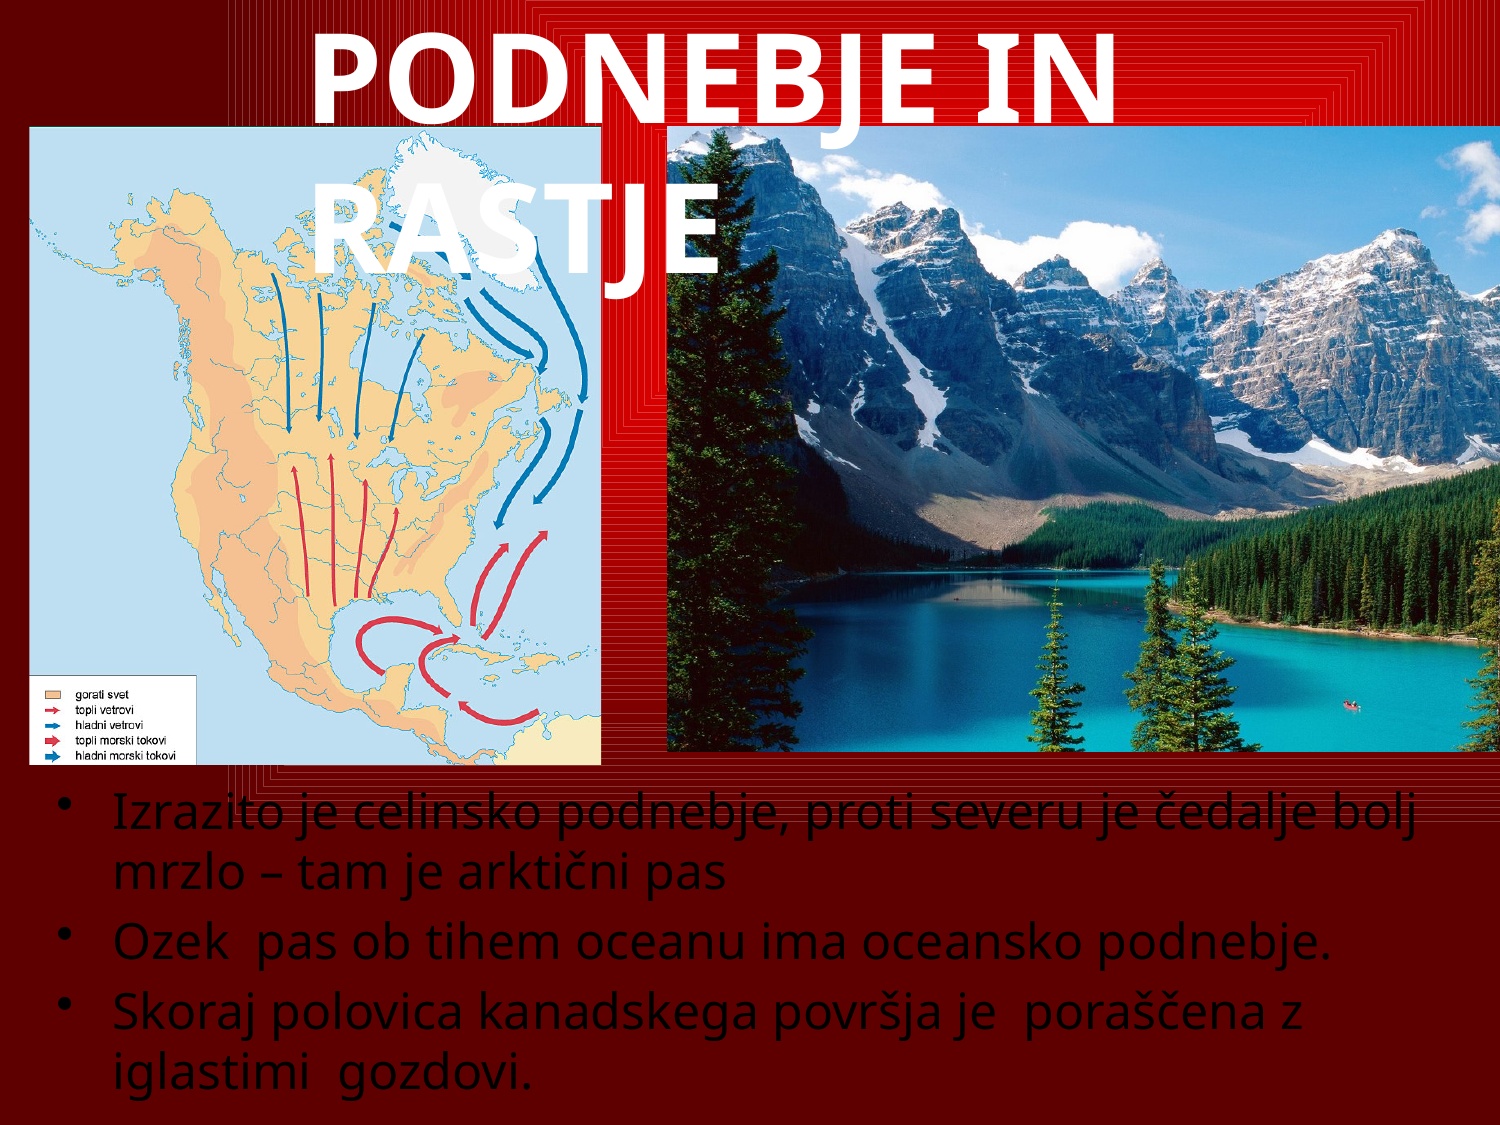

PODNEBJE IN RASTJE
# Izrazito je celinsko podnebje, proti severu je čedalje bolj mrzlo – tam je arktični pas
Ozek pas ob tihem oceanu ima oceansko podnebje.
Skoraj polovica kanadskega površja je poraščena z iglastimi gozdovi.